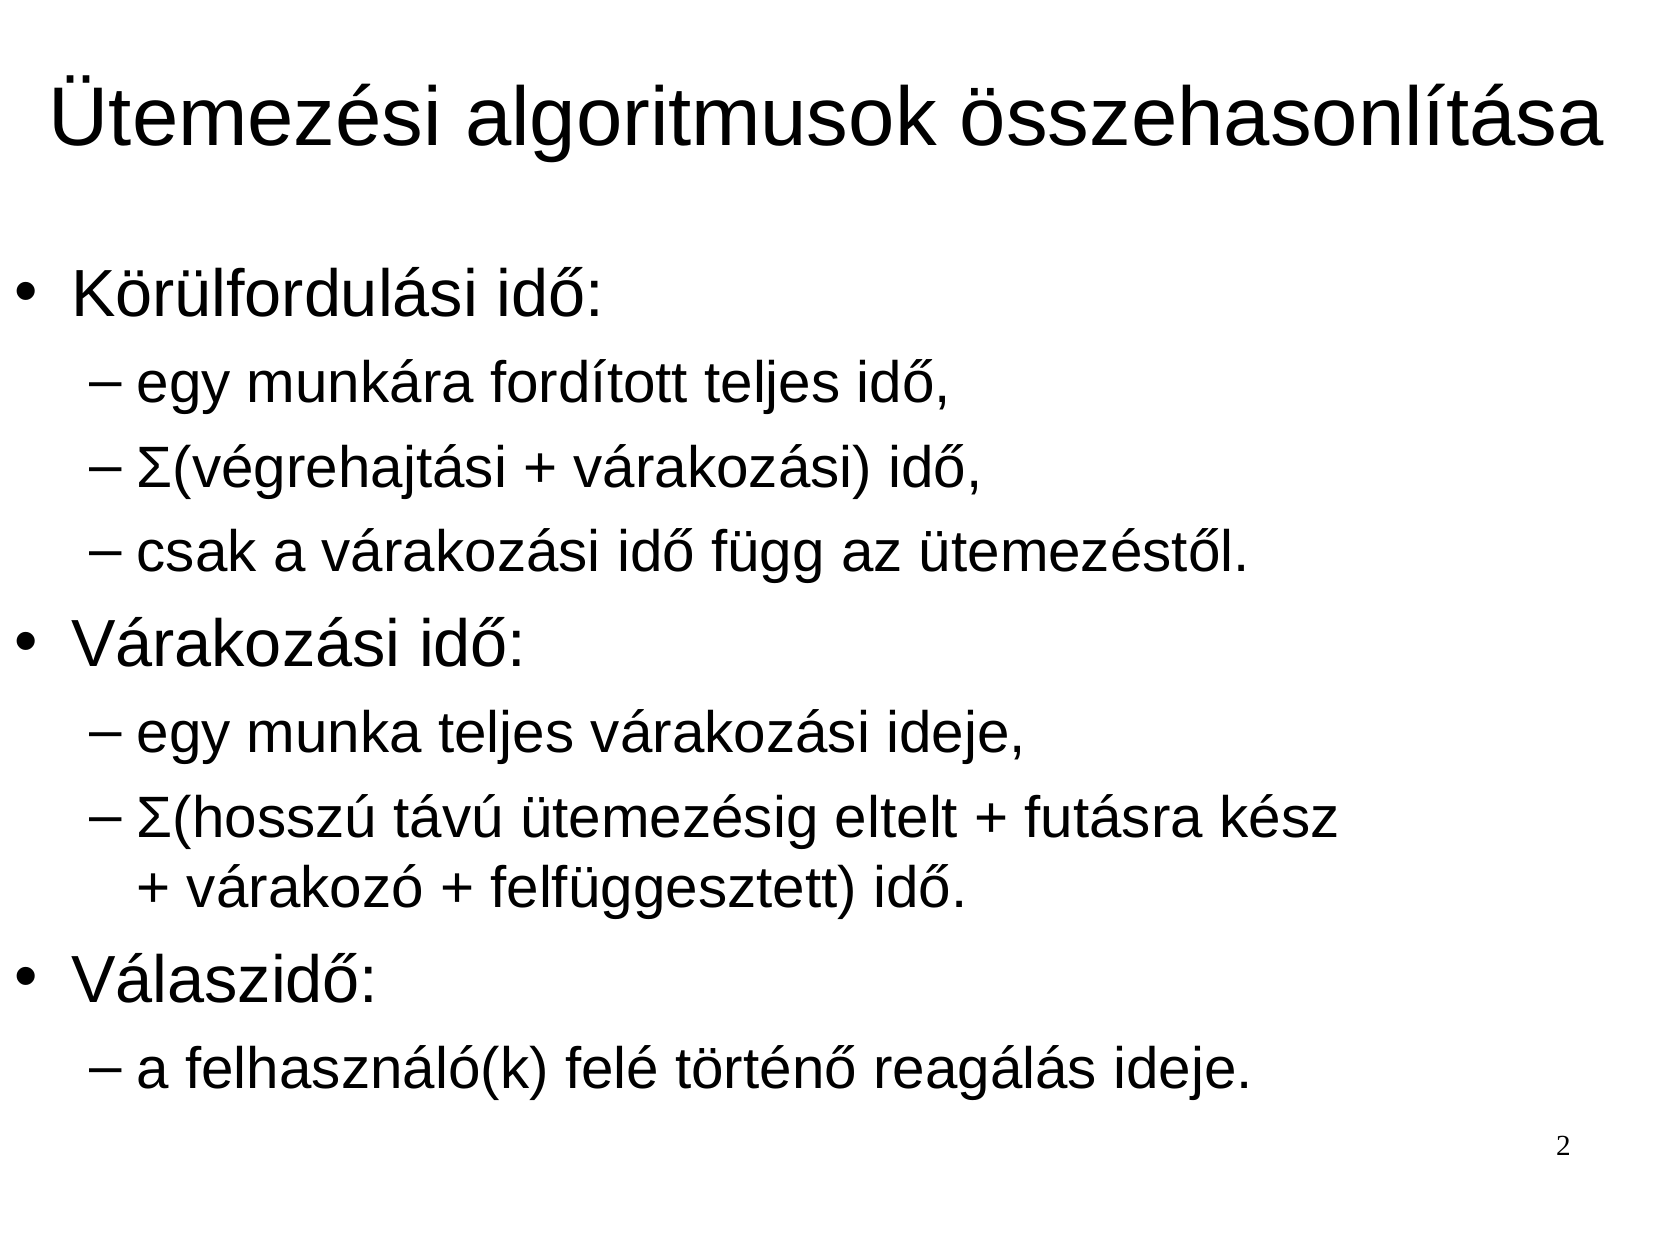

# Ütemezési algoritmusok összehasonlítása
Körülfordulási idő:
egy munkára fordított teljes idő,
Σ(végrehajtási + várakozási) idő,
csak a várakozási idő függ az ütemezéstől.
Várakozási idő:
egy munka teljes várakozási ideje,
Σ(hosszú távú ütemezésig eltelt + futásra kész
+ várakozó + felfüggesztett) idő.
Válaszidő:
a felhasználó(k) felé történő reagálás ideje.
2